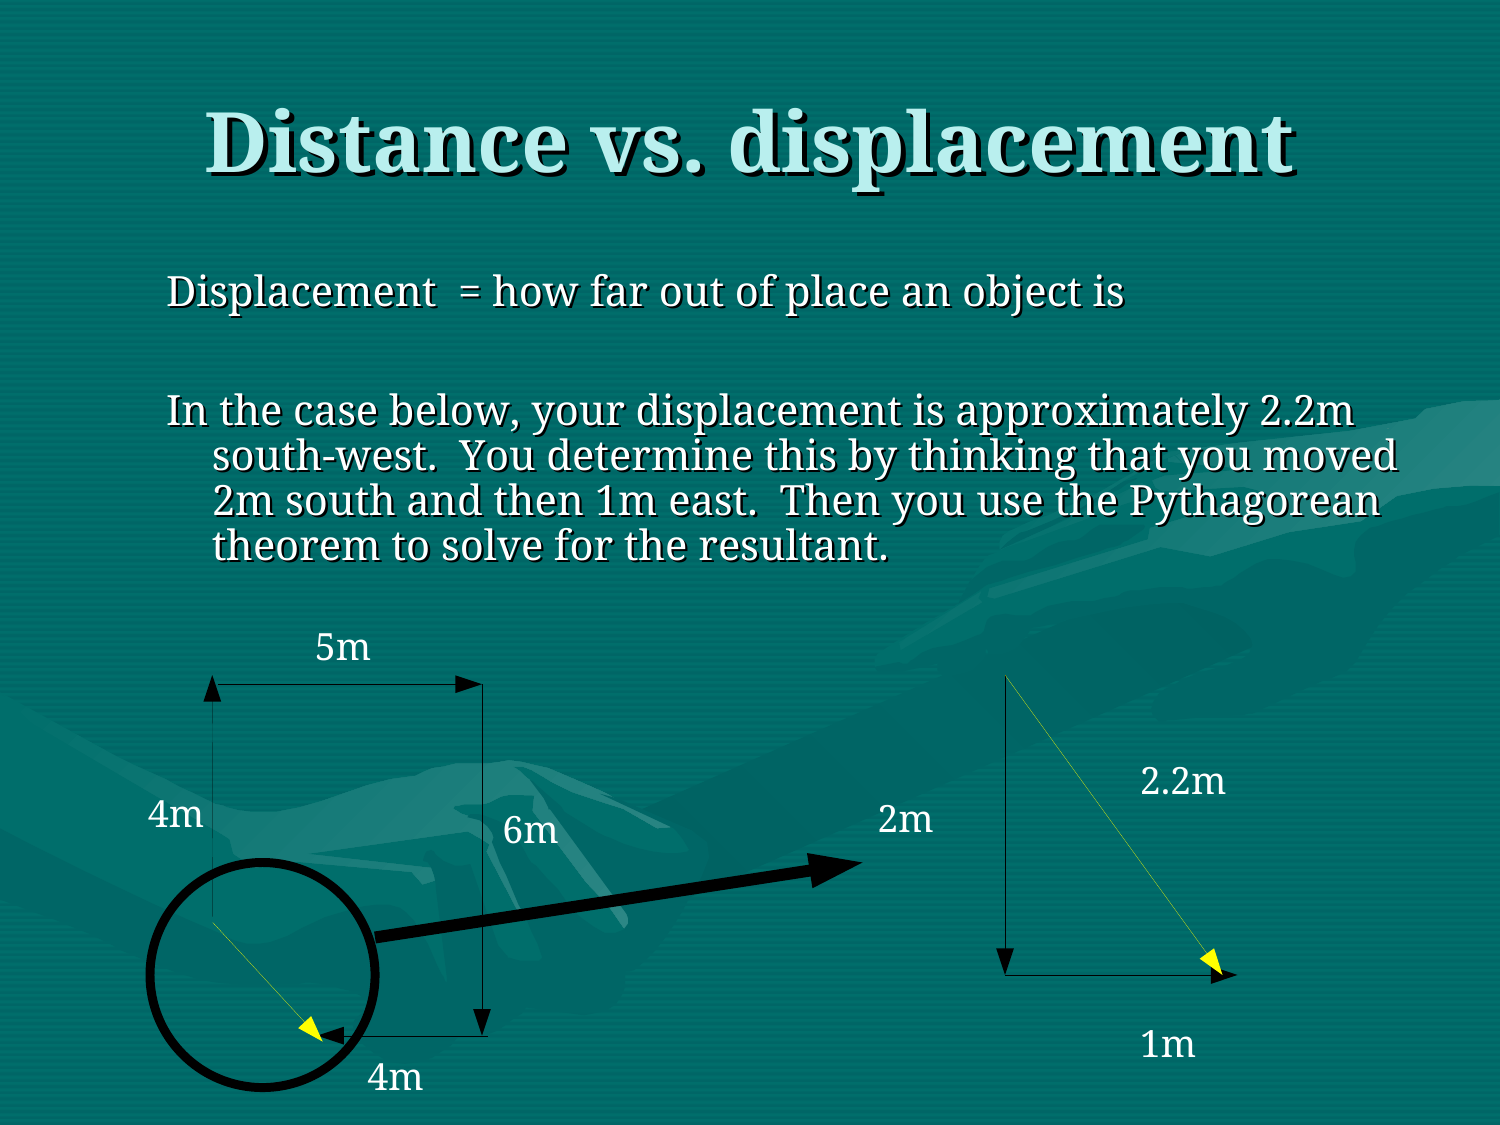

Distance vs. displacement
Displacement = how far out of place an object is
In the case below, your displacement is approximately 2.2m south-west. You determine this by thinking that you moved 2m south and then 1m east. Then you use the Pythagorean theorem to solve for the resultant.
5m
4m
6m
4m
2.2m
2m
1m